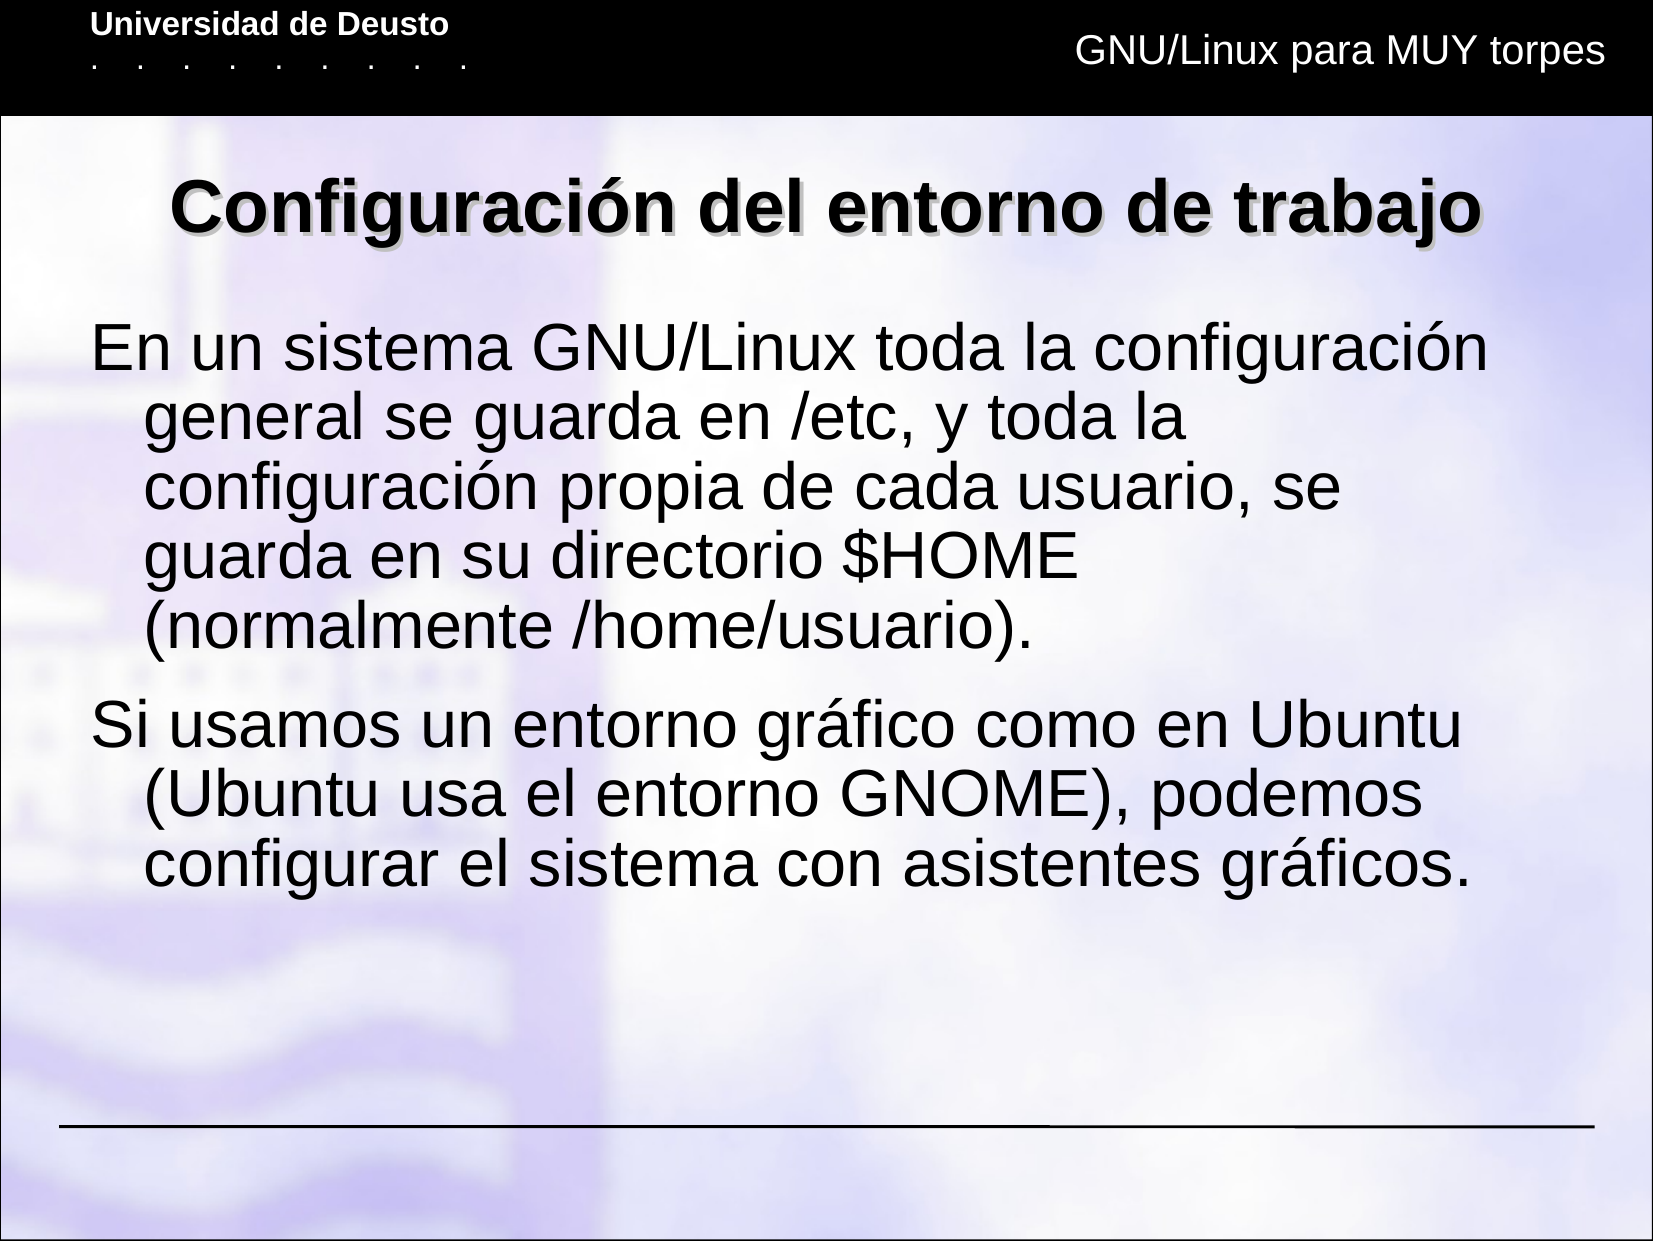

# Configuración del entorno de trabajo
En un sistema GNU/Linux toda la configuración general se guarda en /etc, y toda la configuración propia de cada usuario, se guarda en su directorio $HOME (normalmente /home/usuario).
Si usamos un entorno gráfico como en Ubuntu (Ubuntu usa el entorno GNOME), podemos configurar el sistema con asistentes gráficos.